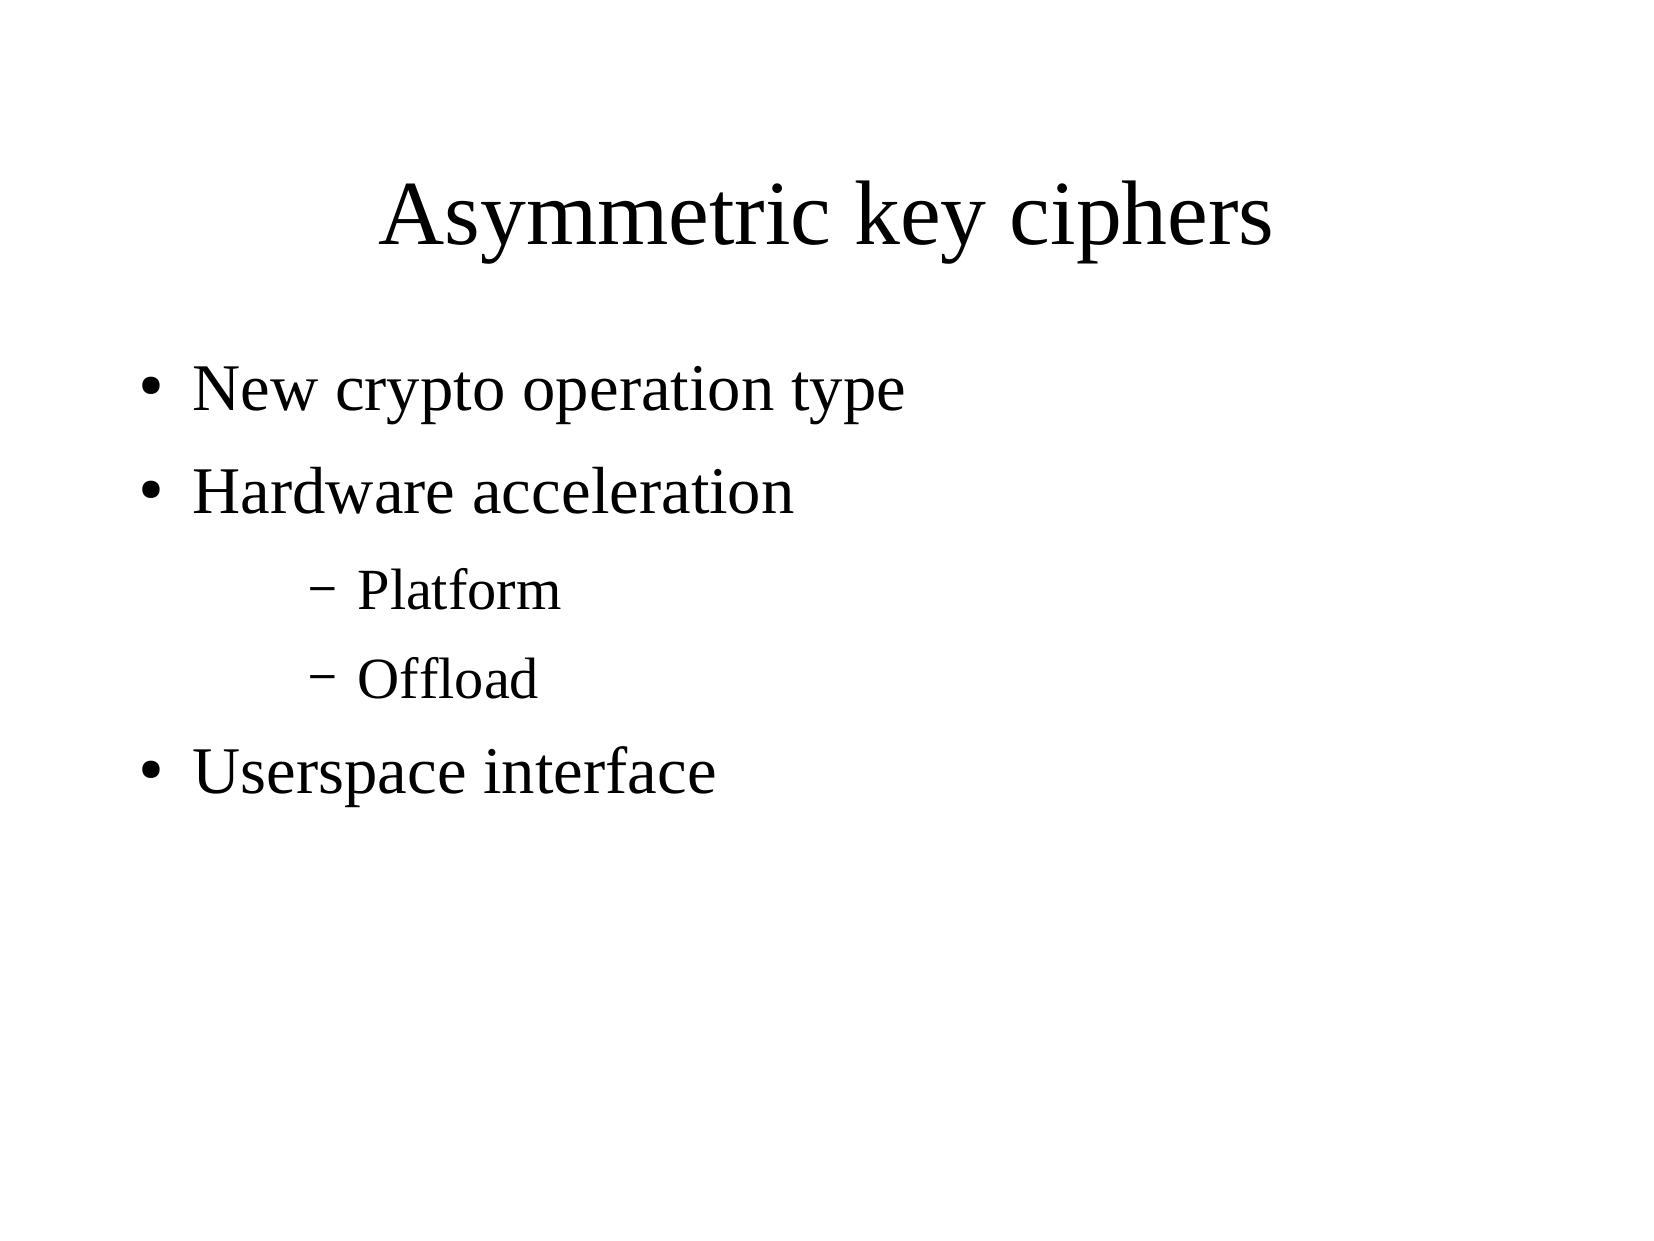

# Asymmetric key ciphers
New crypto operation type
Hardware acceleration
Platform
Offload
Userspace interface